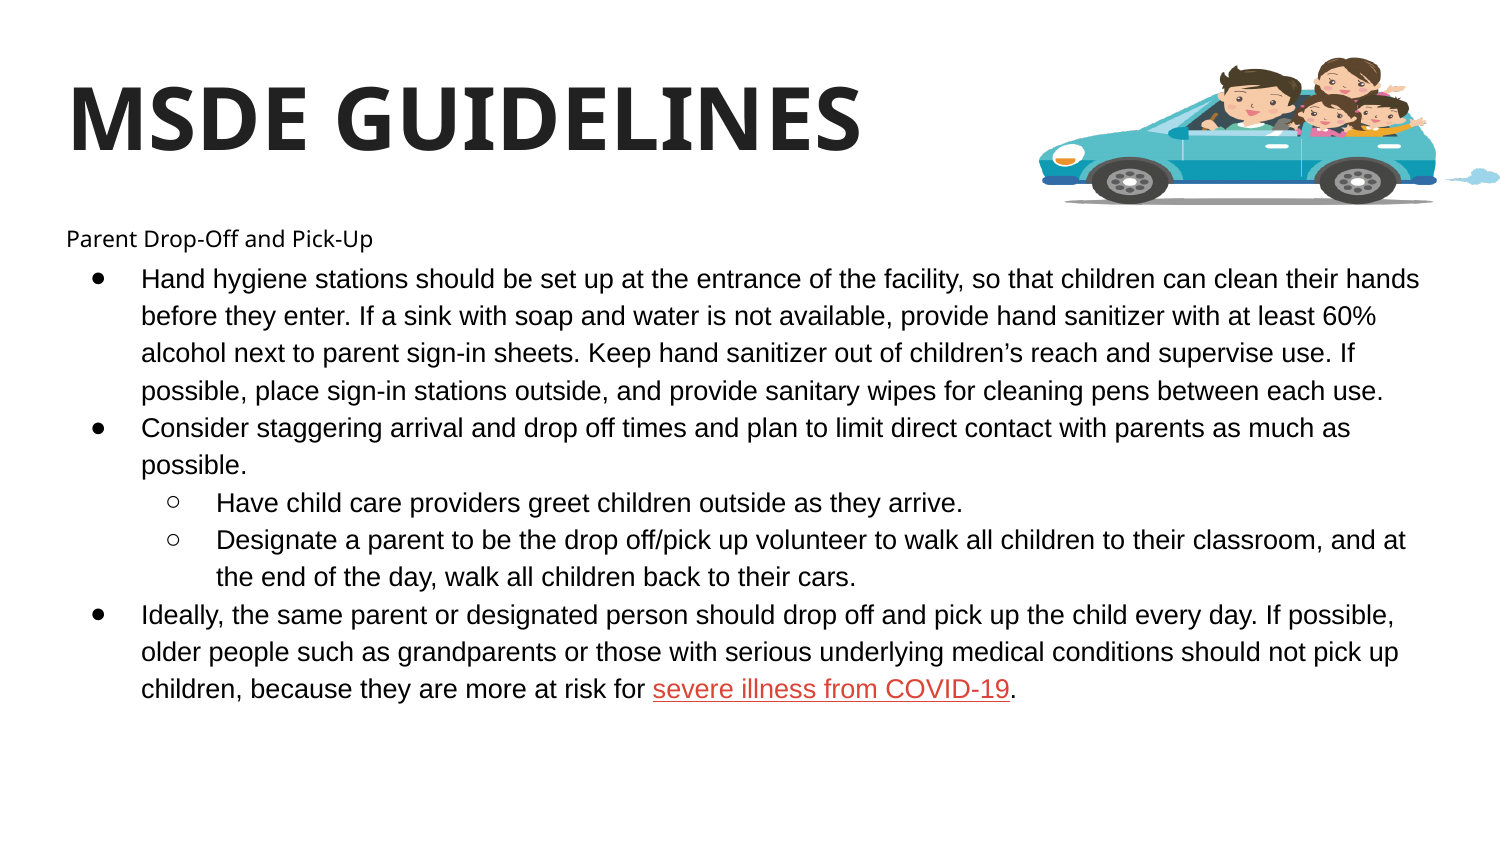

# MSDE GUIDELINES
Parent Drop-Off and Pick-Up
Hand hygiene stations should be set up at the entrance of the facility, so that children can clean their hands before they enter. If a sink with soap and water is not available, provide hand sanitizer with at least 60% alcohol next to parent sign-in sheets. Keep hand sanitizer out of children’s reach and supervise use. If possible, place sign-in stations outside, and provide sanitary wipes for cleaning pens between each use.
Consider staggering arrival and drop off times and plan to limit direct contact with parents as much as possible.
Have child care providers greet children outside as they arrive.
Designate a parent to be the drop off/pick up volunteer to walk all children to their classroom, and at the end of the day, walk all children back to their cars.
Ideally, the same parent or designated person should drop off and pick up the child every day. If possible, older people such as grandparents or those with serious underlying medical conditions should not pick up children, because they are more at risk for severe illness from COVID-19.